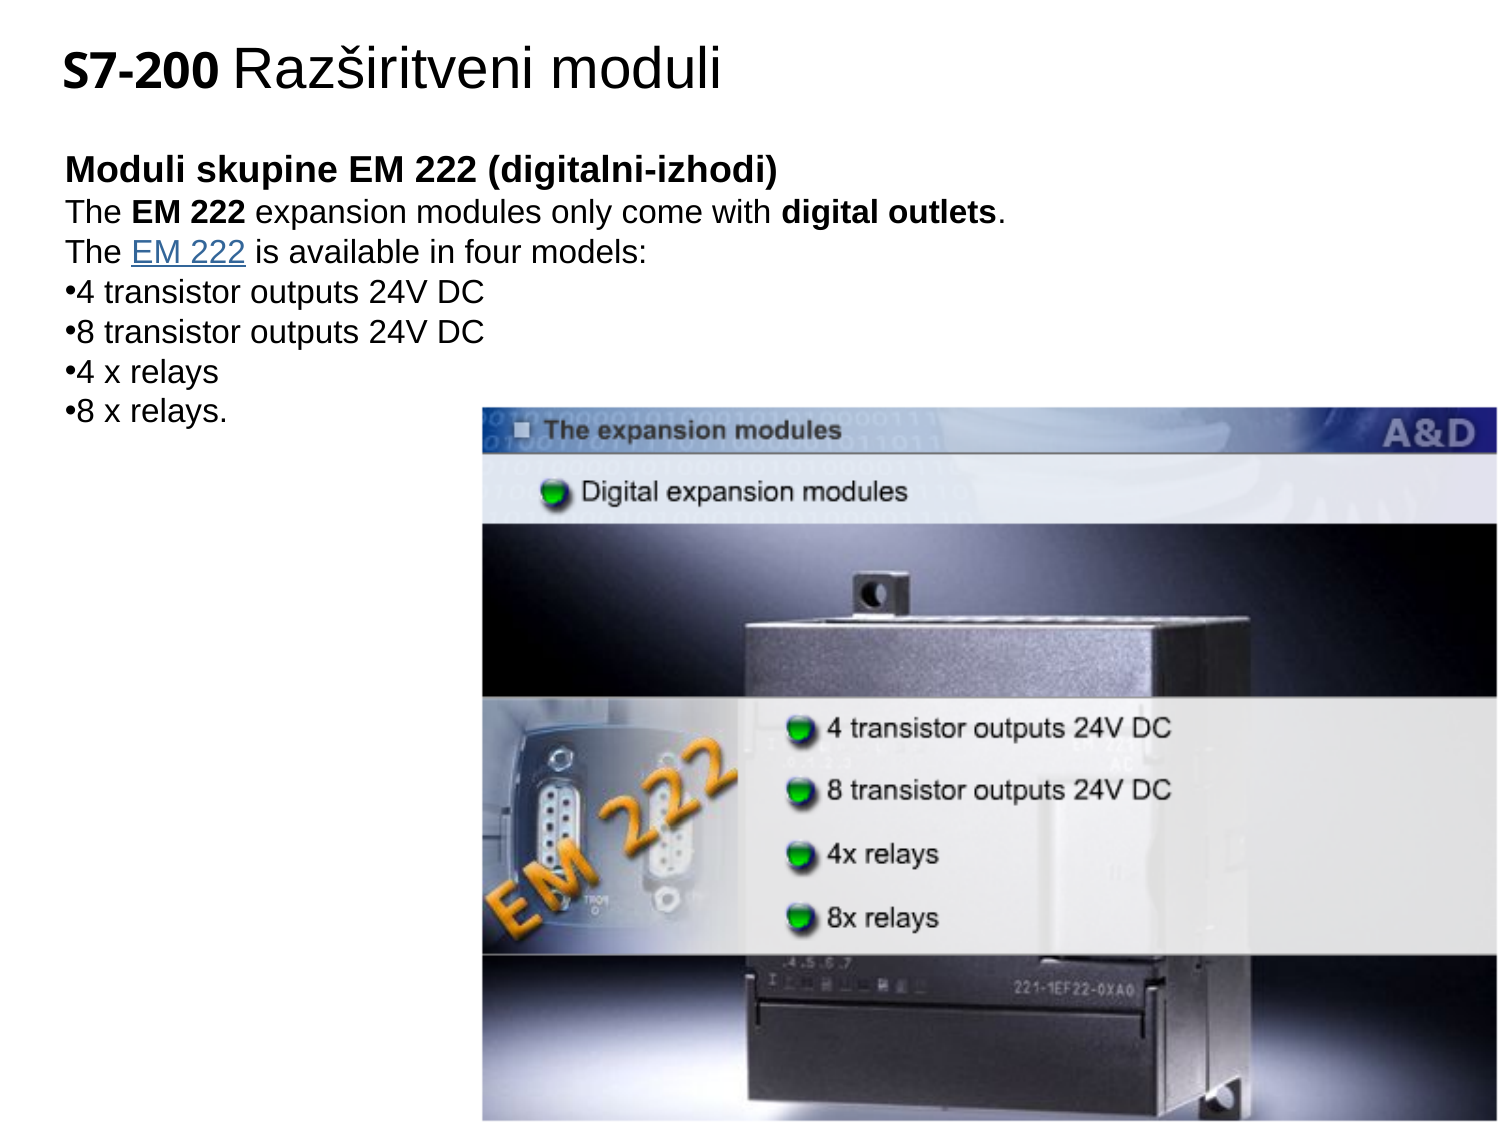

S7-200 Razširitveni moduli
Moduli skupine EM 222 (digitalni-izhodi)
The EM 222 expansion modules only come with digital outlets.
The EM 222 is available in four models:
4 transistor outputs 24V DC
8 transistor outputs 24V DC
4 x relays
8 x relays.